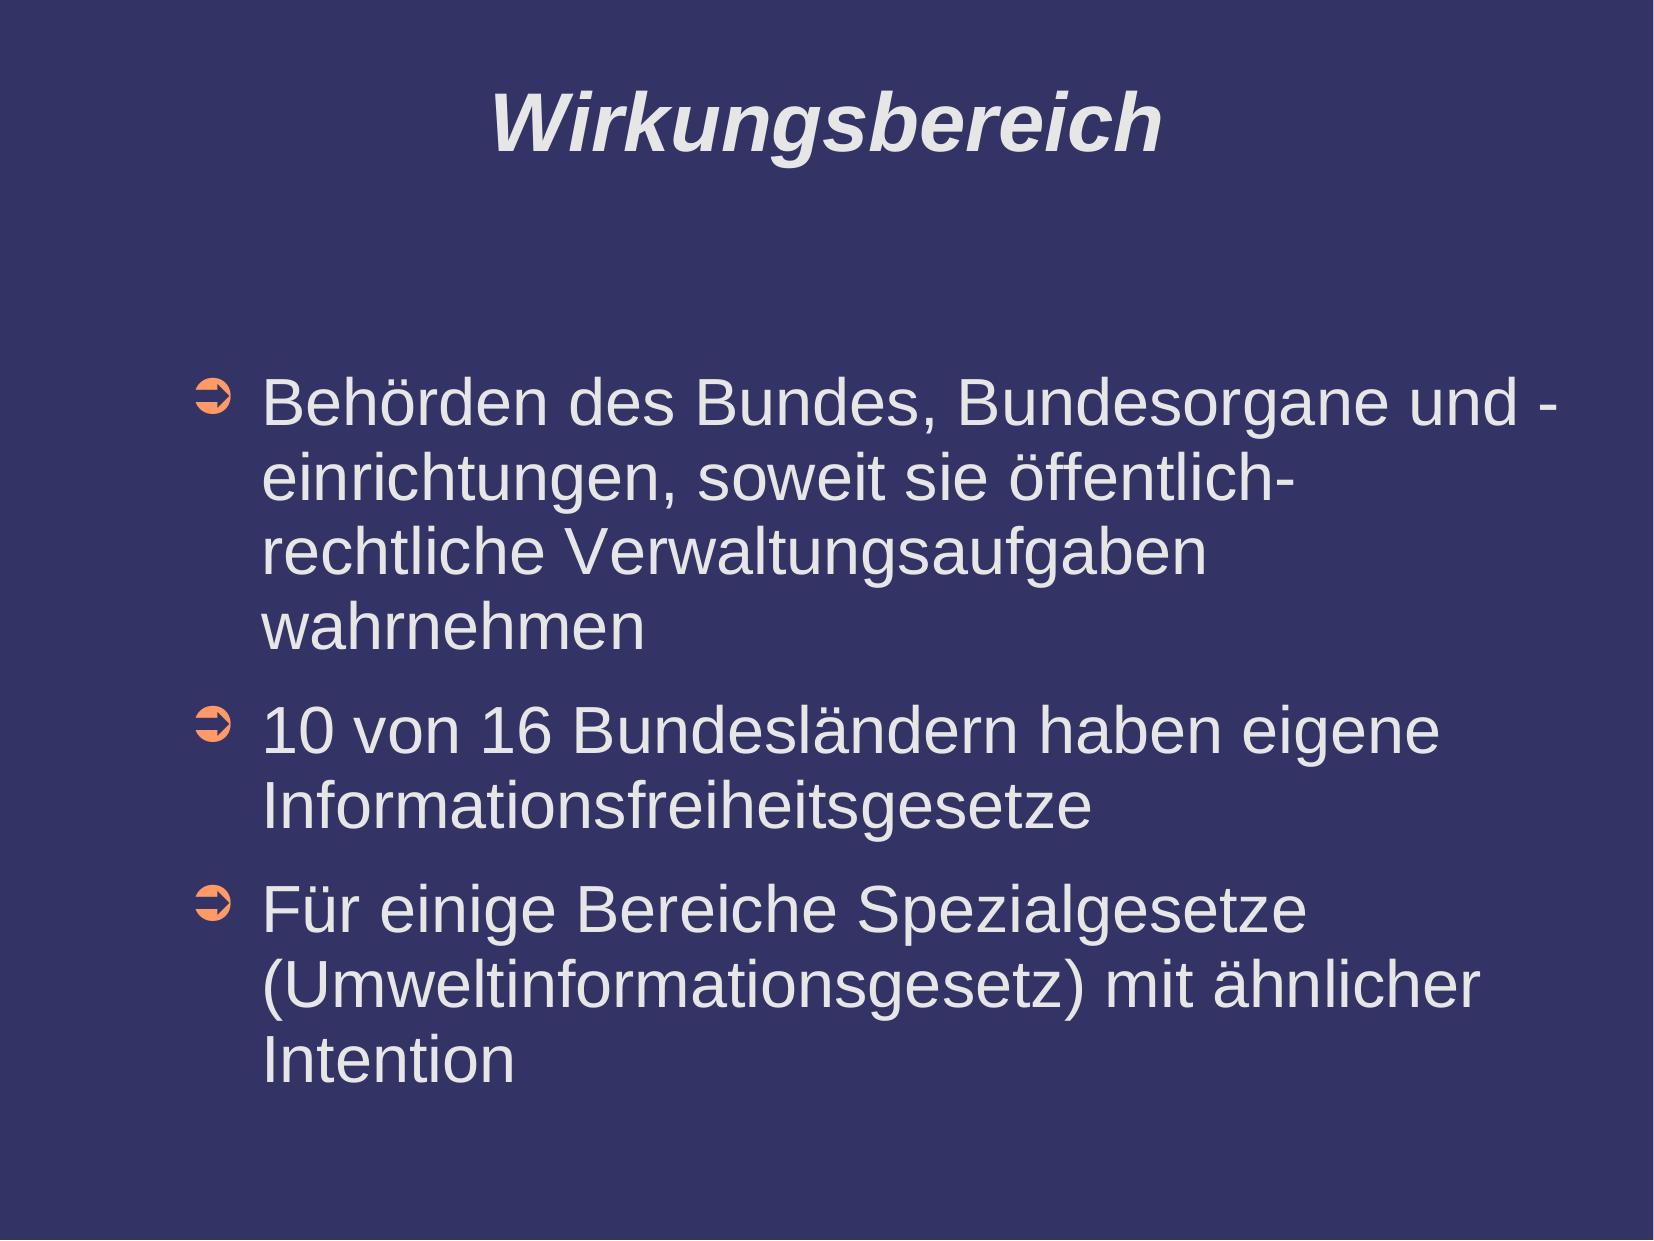

# Wirkungsbereich
Behörden des Bundes, Bundesorgane und -einrichtungen, soweit sie öffentlich-rechtliche Verwaltungsaufgaben wahrnehmen
10 von 16 Bundesländern haben eigene Informationsfreiheitsgesetze
Für einige Bereiche Spezialgesetze (Umweltinformationsgesetz) mit ähnlicher Intention